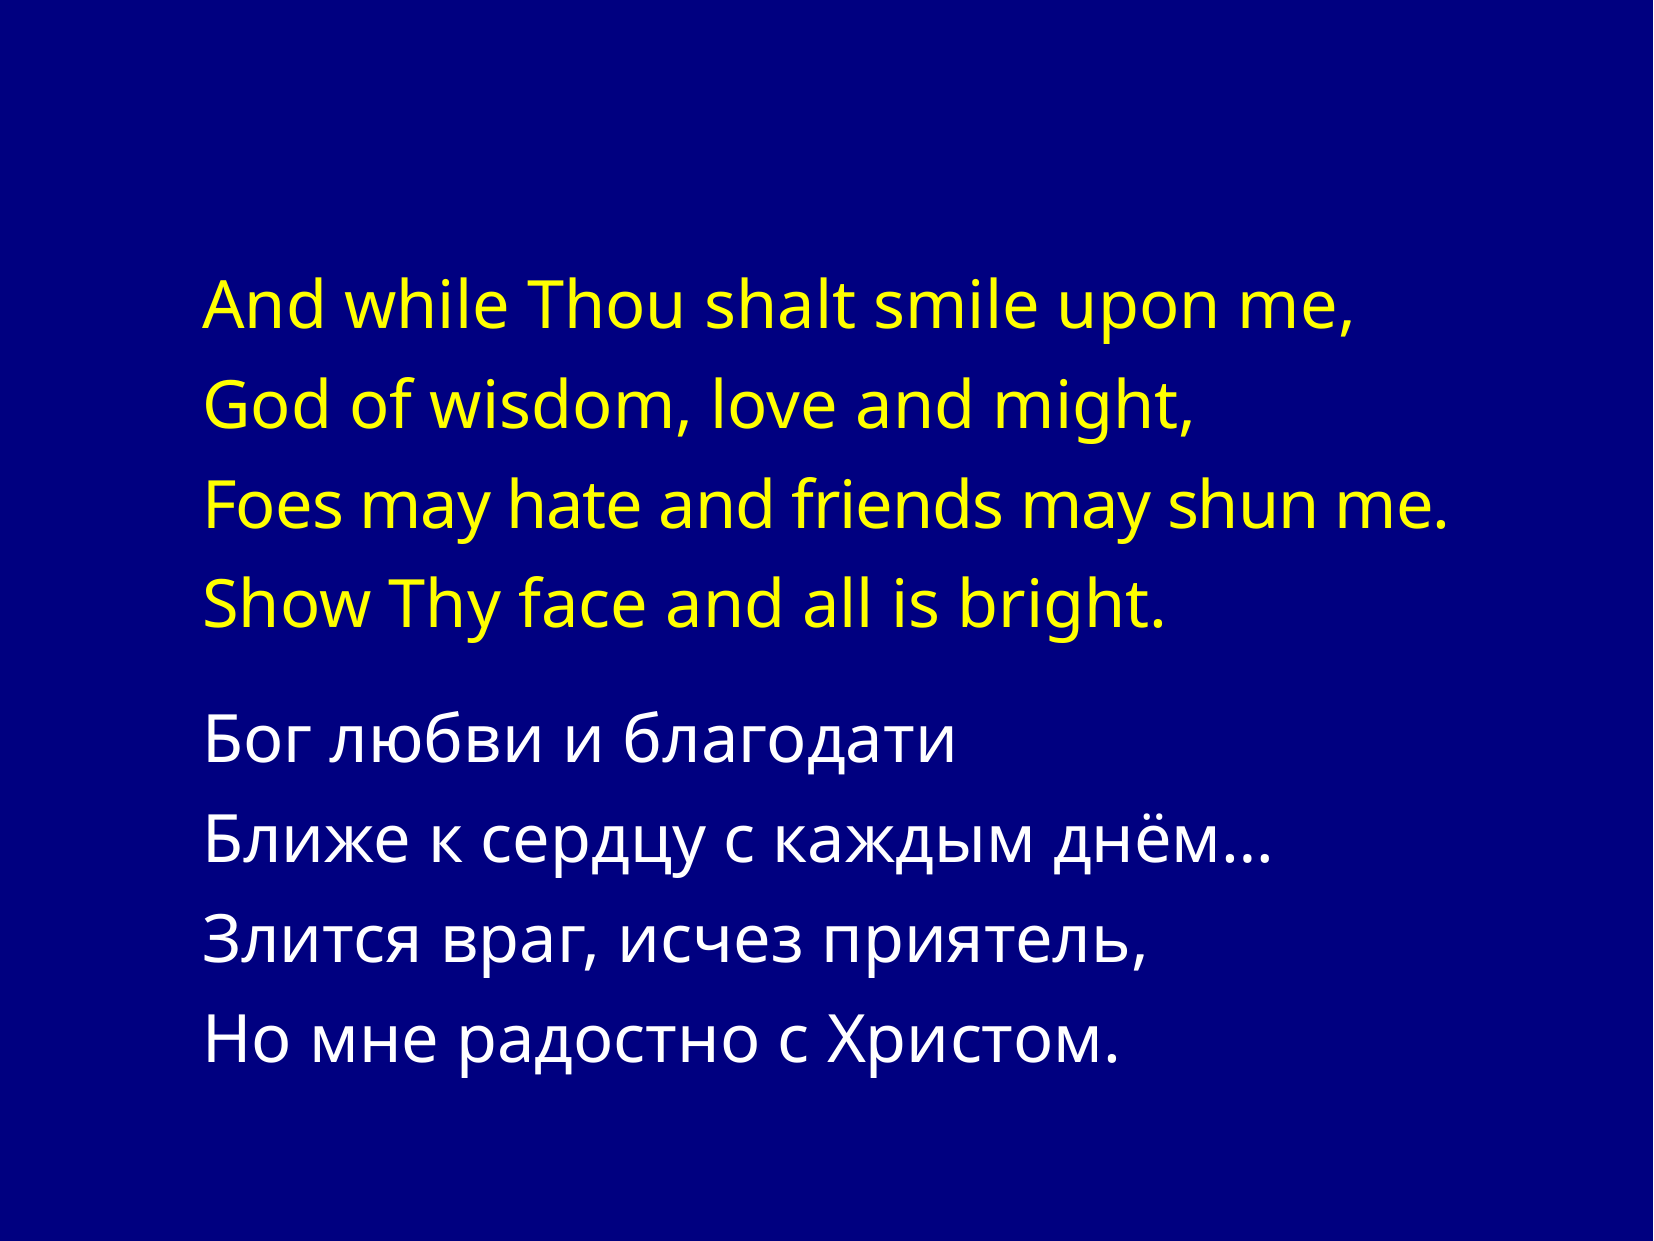

And while Thou shalt smile upon me,
	God of wisdom, love and might,
	Foes may hate and friends may shun me.
	Show Thy face and all is bright.
	Бог любви и благодати
	Ближе к сердцу с каждым днём…
	Злится враг, исчез приятель,
	Но мне радостно с Христом.